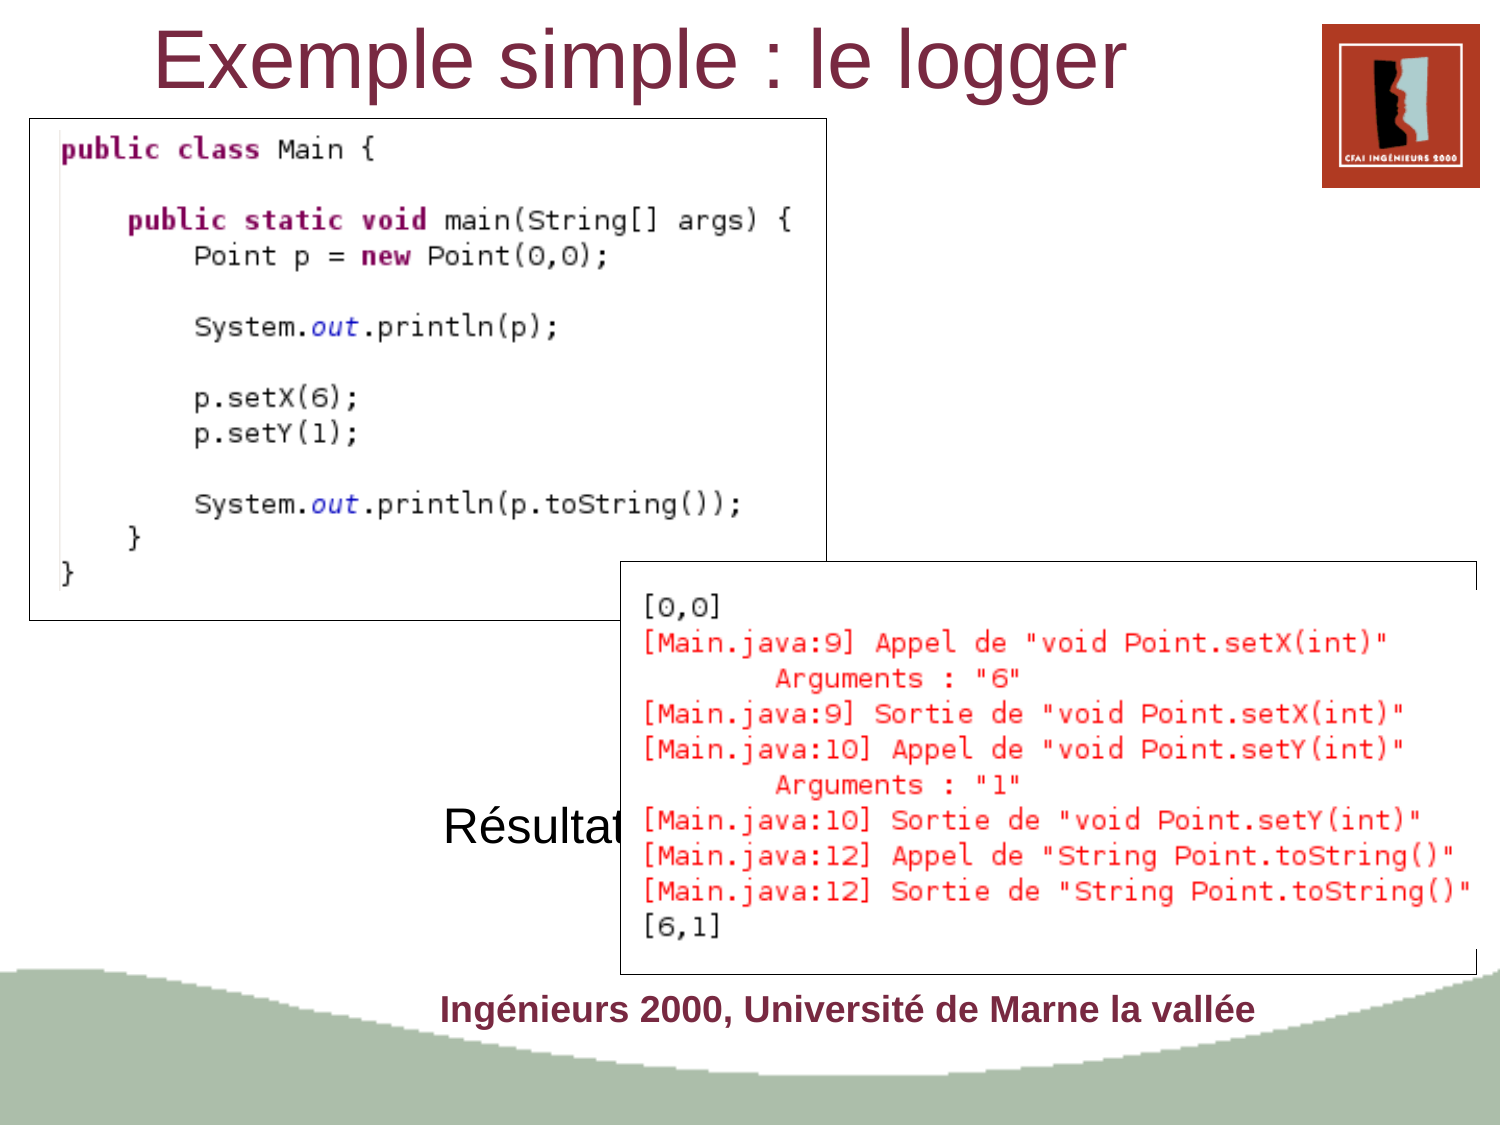

# Exemple simple : le logger
Résultat :